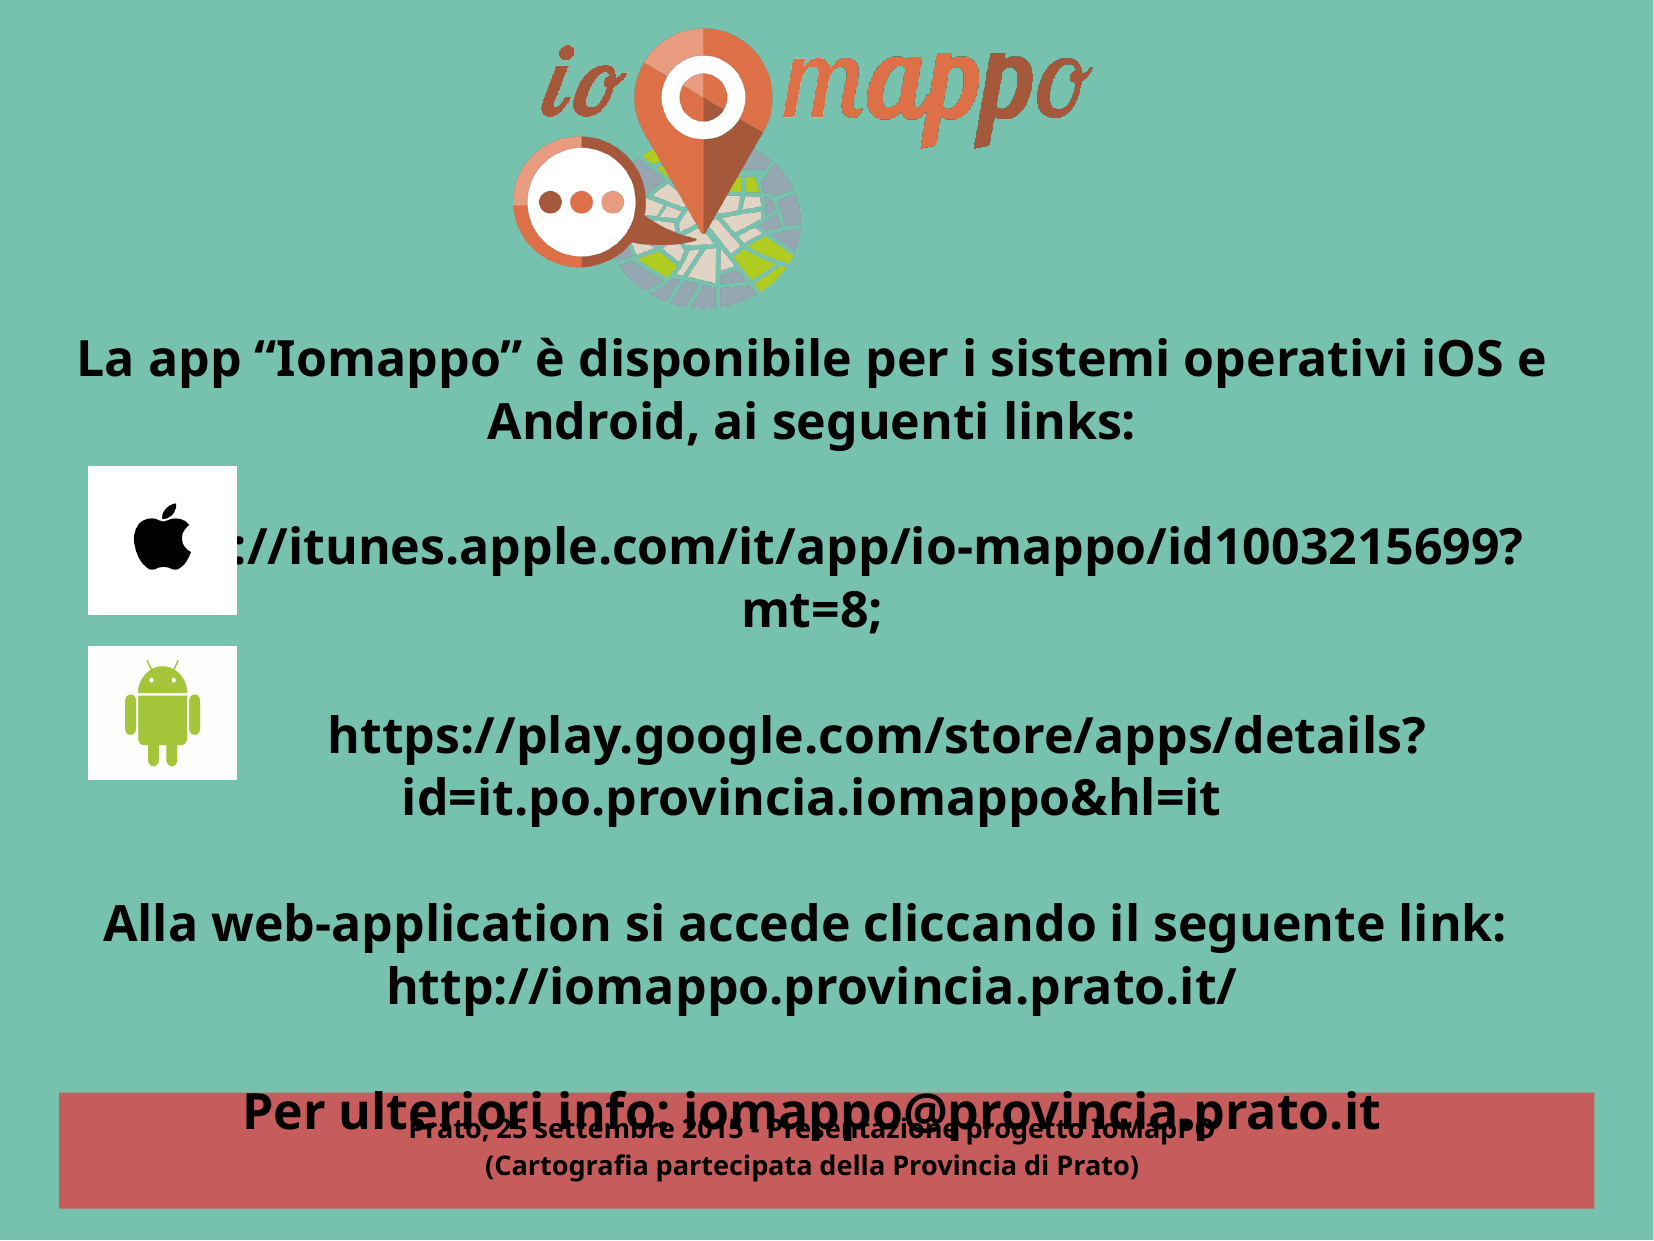

La app “Iomappo” è disponibile per i sistemi operativi iOS e Android, ai seguenti links:
https://itunes.apple.com/it/app/io-mappo/id1003215699?mt=8;
 https://play.google.com/store/apps/details?id=it.po.provincia.iomappo&hl=it
Alla web-application si accede cliccando il seguente link: http://iomappo.provincia.prato.it/
Per ulteriori info: iomappo@provincia.prato.it